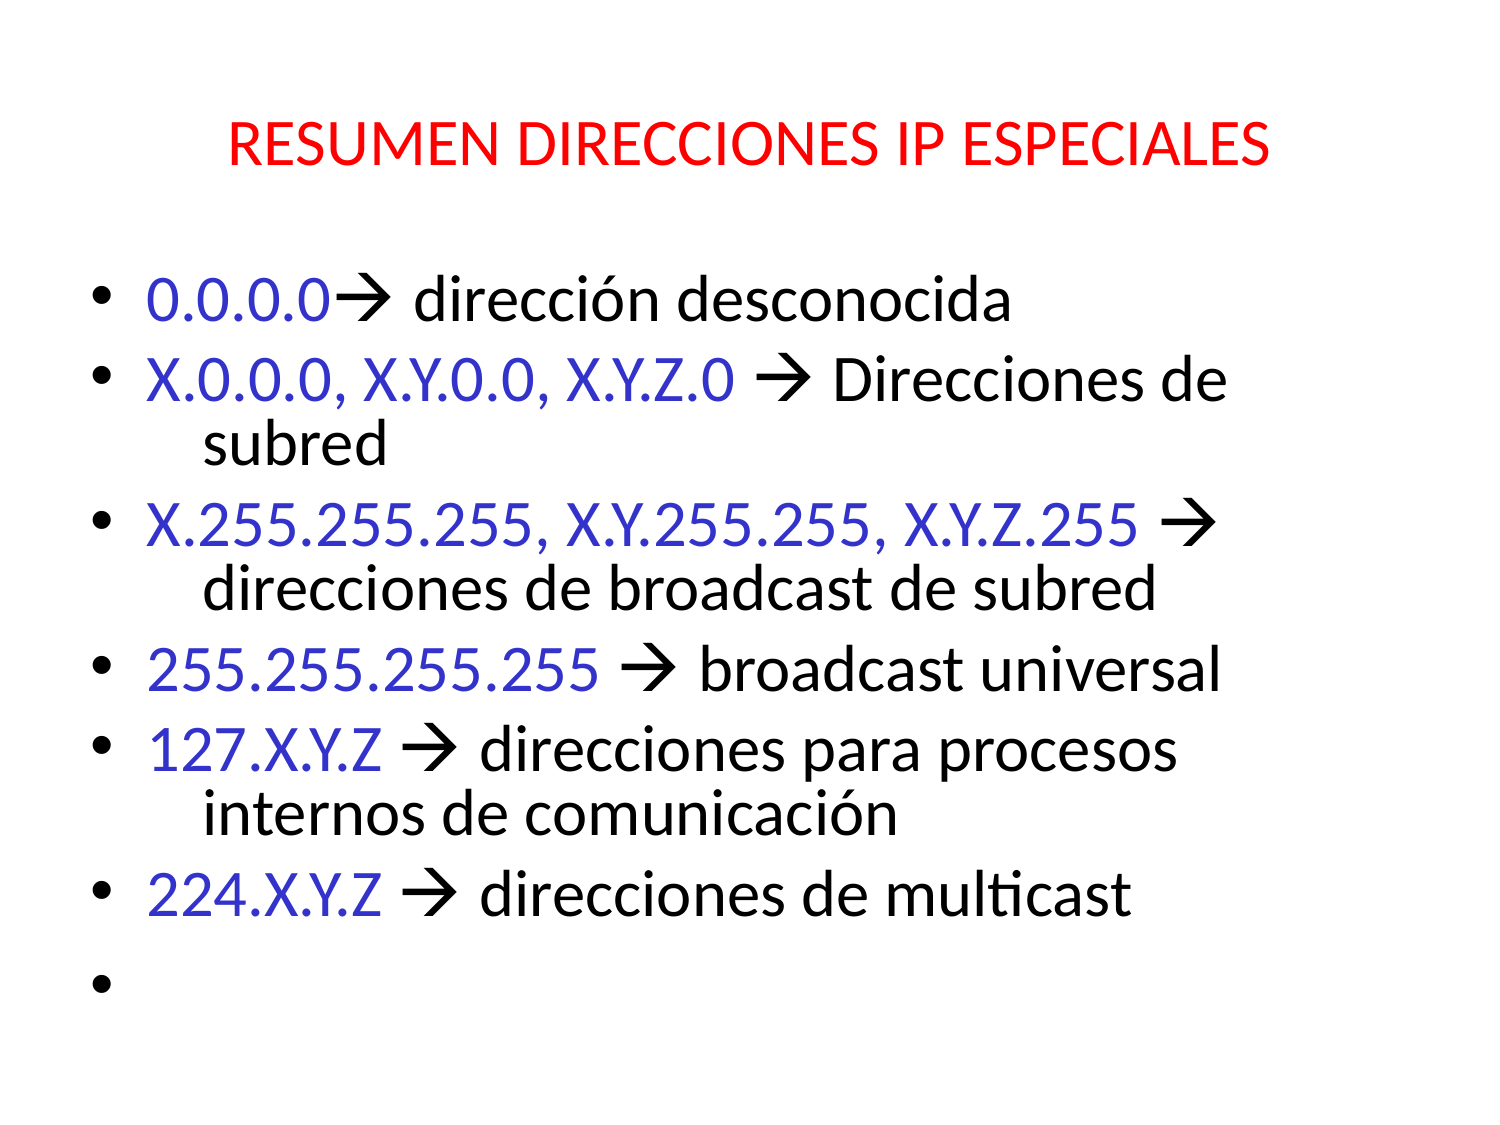

# RESUMEN DIRECCIONES IP ESPECIALES
0.0.0.0 dirección desconocida
X.0.0.0, X.Y.0.0, X.Y.Z.0  Direcciones de subred
X.255.255.255, X.Y.255.255, X.Y.Z.255  direcciones de broadcast de subred
255.255.255.255  broadcast universal
127.X.Y.Z  direcciones para procesos internos de comunicación
224.X.Y.Z  direcciones de multicast